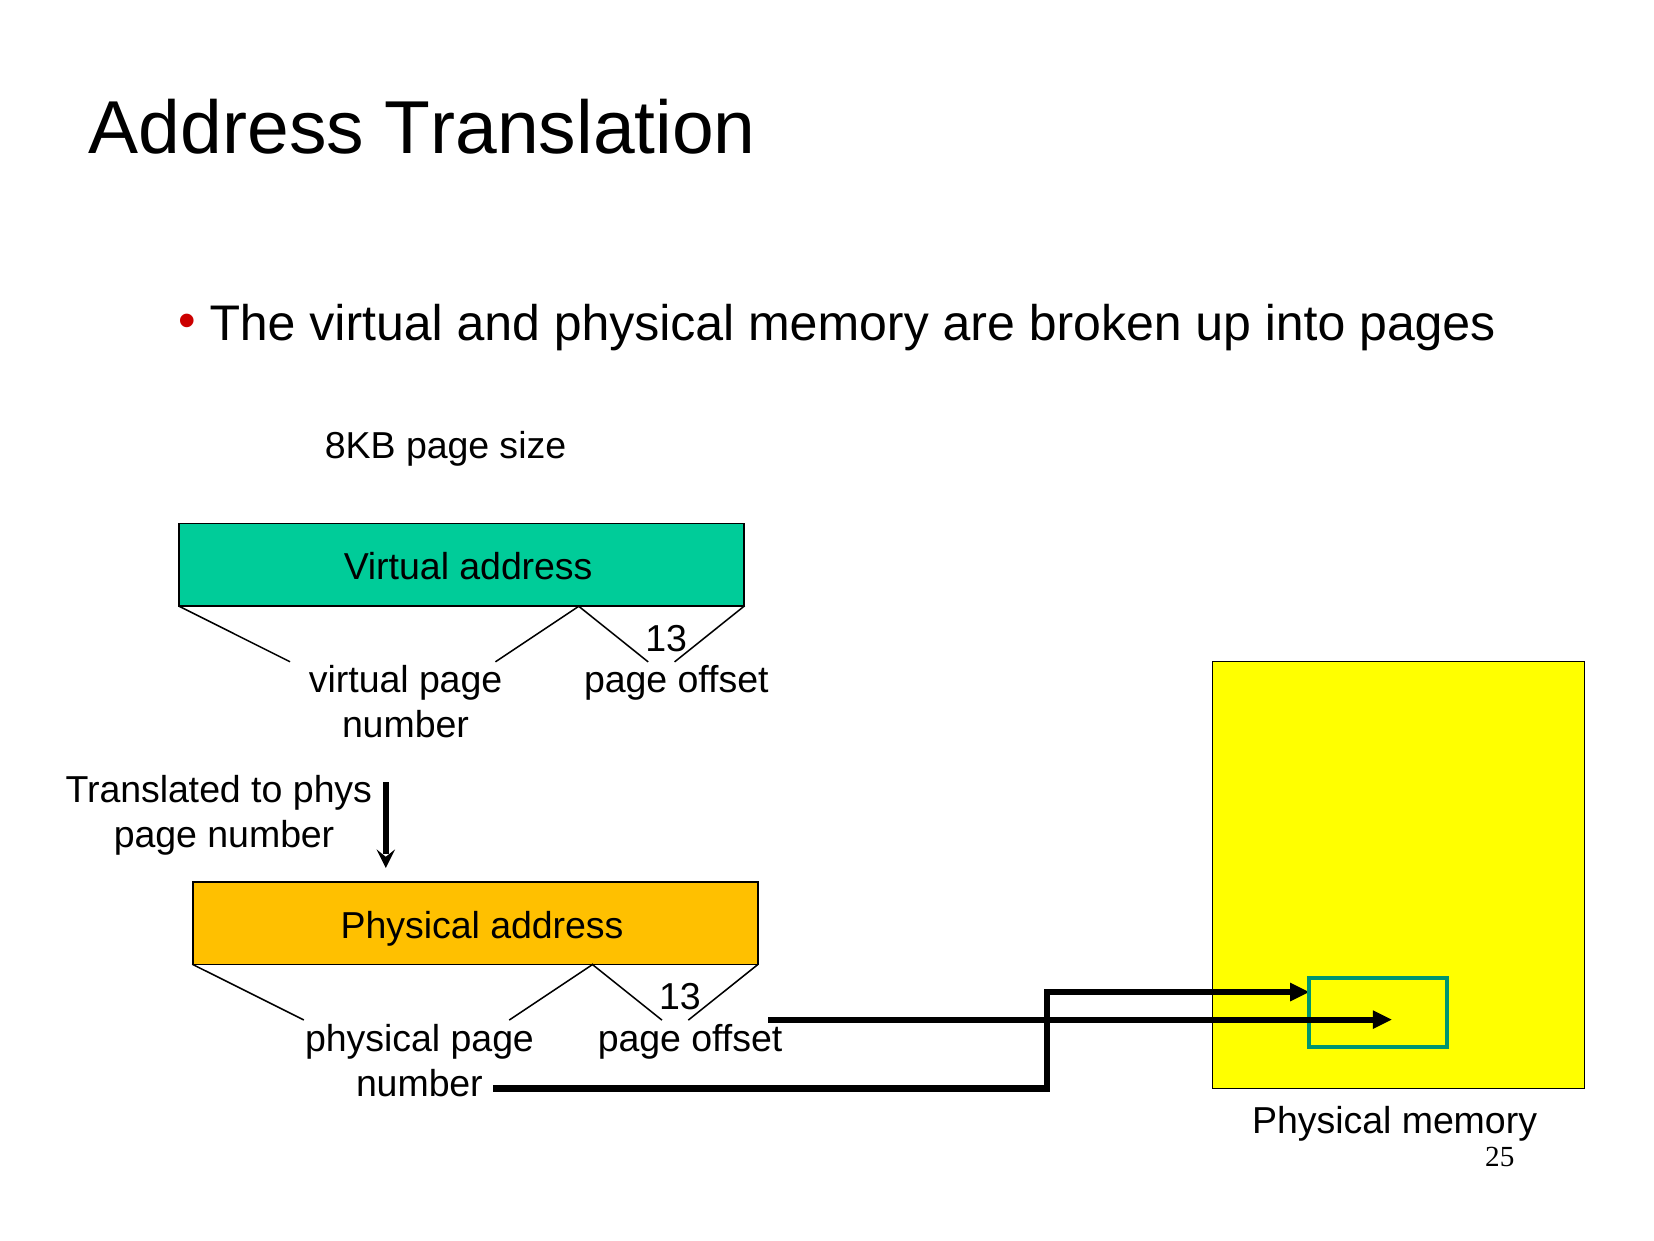

Address Translation
 The virtual and physical memory are broken up into pages
8KB page size
Virtual address
13
virtual page
number
page offset
Translated to phys
page number
Physical address
13
physical page
number
page offset
Physical memory